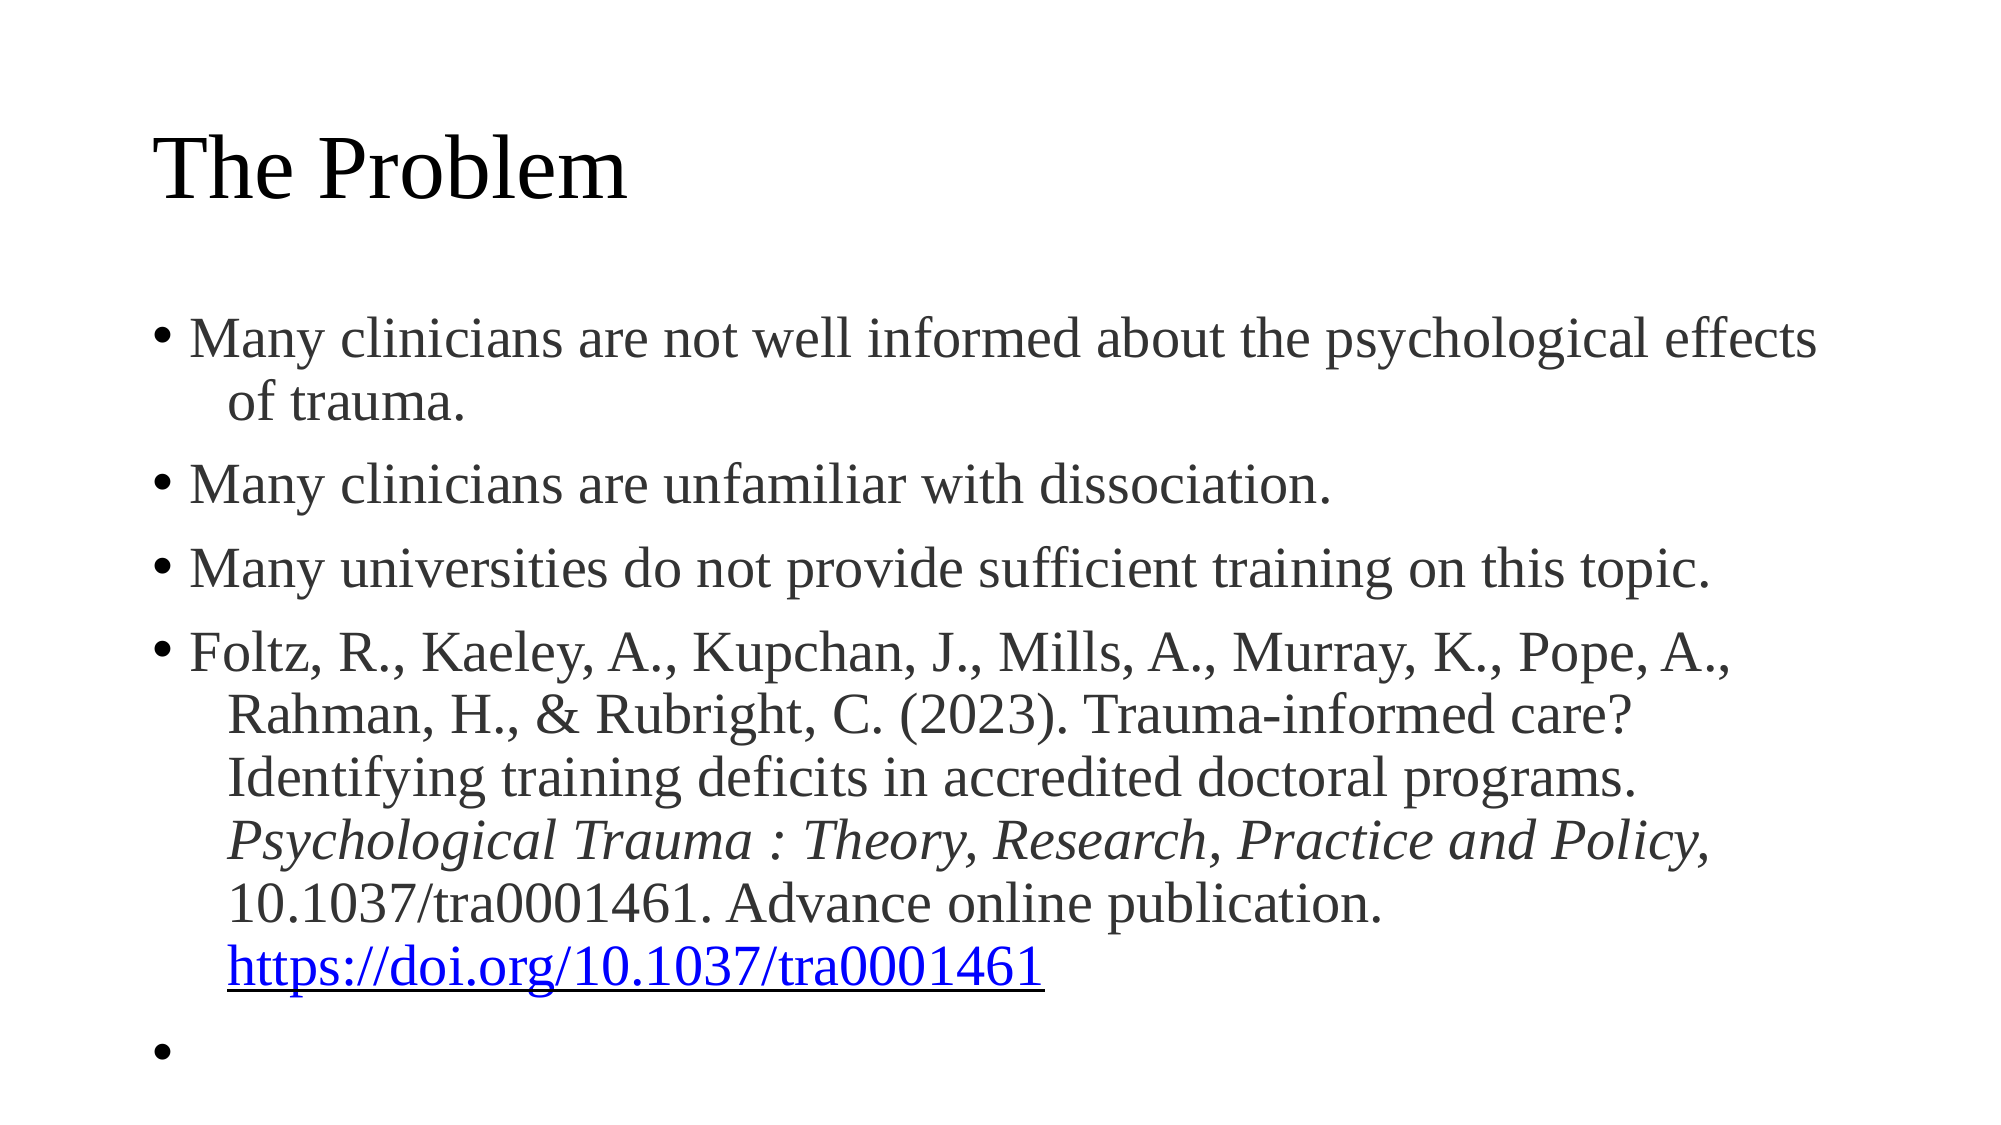

# The Problem
Many clinicians are not well informed about the psychological effects of trauma.
Many clinicians are unfamiliar with dissociation.
Many universities do not provide sufficient training on this topic.
Foltz, R., Kaeley, A., Kupchan, J., Mills, A., Murray, K., Pope, A., Rahman, H., & Rubright, C. (2023). Trauma-informed care? Identifying training deficits in accredited doctoral programs. Psychological Trauma : Theory, Research, Practice and Policy, 10.1037/tra0001461. Advance online publication. https://doi.org/10.1037/tra0001461